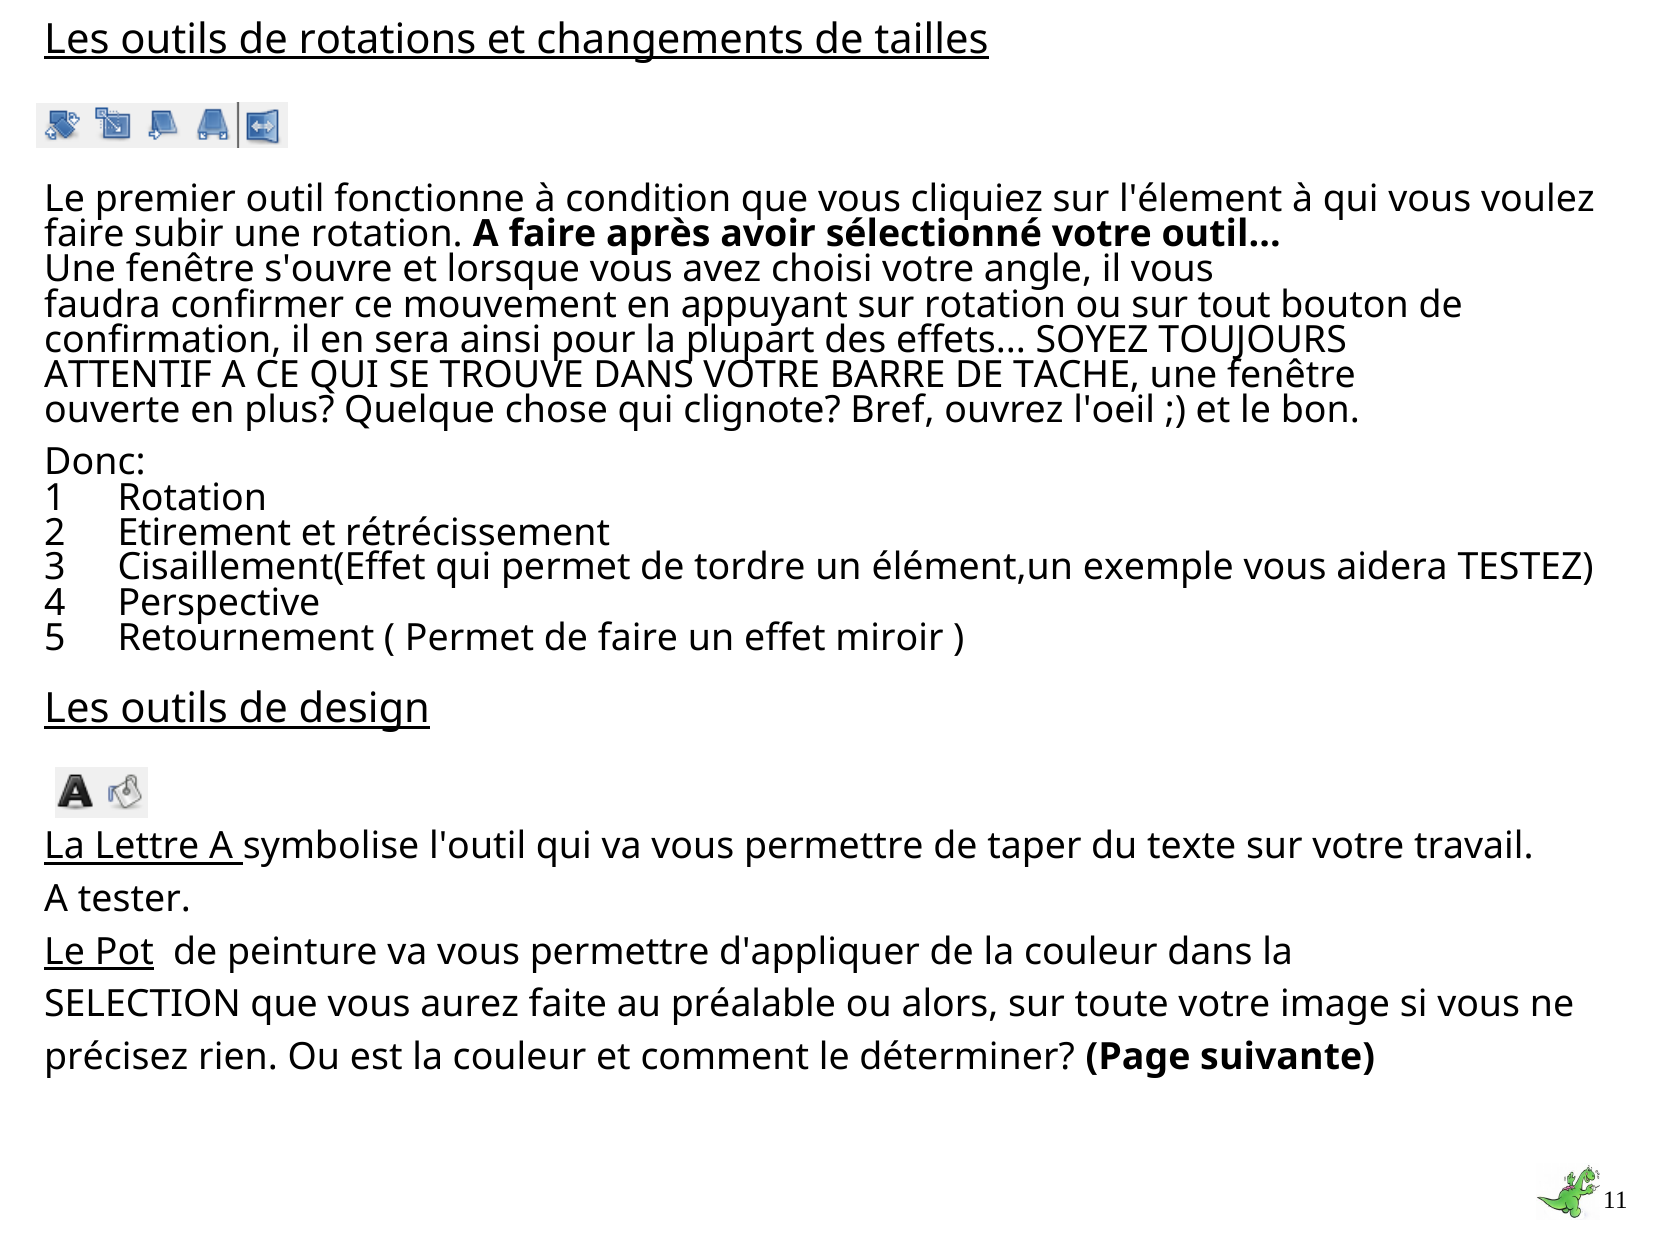

Les outils de rotations et changements de tailles
Le premier outil fonctionne à condition que vous cliquiez sur l'élement à qui vous voulez
faire subir une rotation. A faire après avoir sélectionné votre outil...
Une fenêtre s'ouvre et lorsque vous avez choisi votre angle, il vous
faudra confirmer ce mouvement en appuyant sur rotation ou sur tout bouton de
confirmation, il en sera ainsi pour la plupart des effets... SOYEZ TOUJOURS
ATTENTIF A CE QUI SE TROUVE DANS VOTRE BARRE DE TACHE, une fenêtre
ouverte en plus? Quelque chose qui clignote? Bref, ouvrez l'oeil ;) et le bon.
Donc:
1	Rotation
2	Etirement et rétrécissement
3	Cisaillement(Effet qui permet de tordre un élément,un exemple vous aidera TESTEZ)
4	Perspective
5	Retournement ( Permet de faire un effet miroir )
Les outils de design
La Lettre A symbolise l'outil qui va vous permettre de taper du texte sur votre travail.
A tester.
Le Pot de peinture va vous permettre d'appliquer de la couleur dans la
SELECTION que vous aurez faite au préalable ou alors, sur toute votre image si vous ne
précisez rien. Ou est la couleur et comment le déterminer? (Page suivante)
11